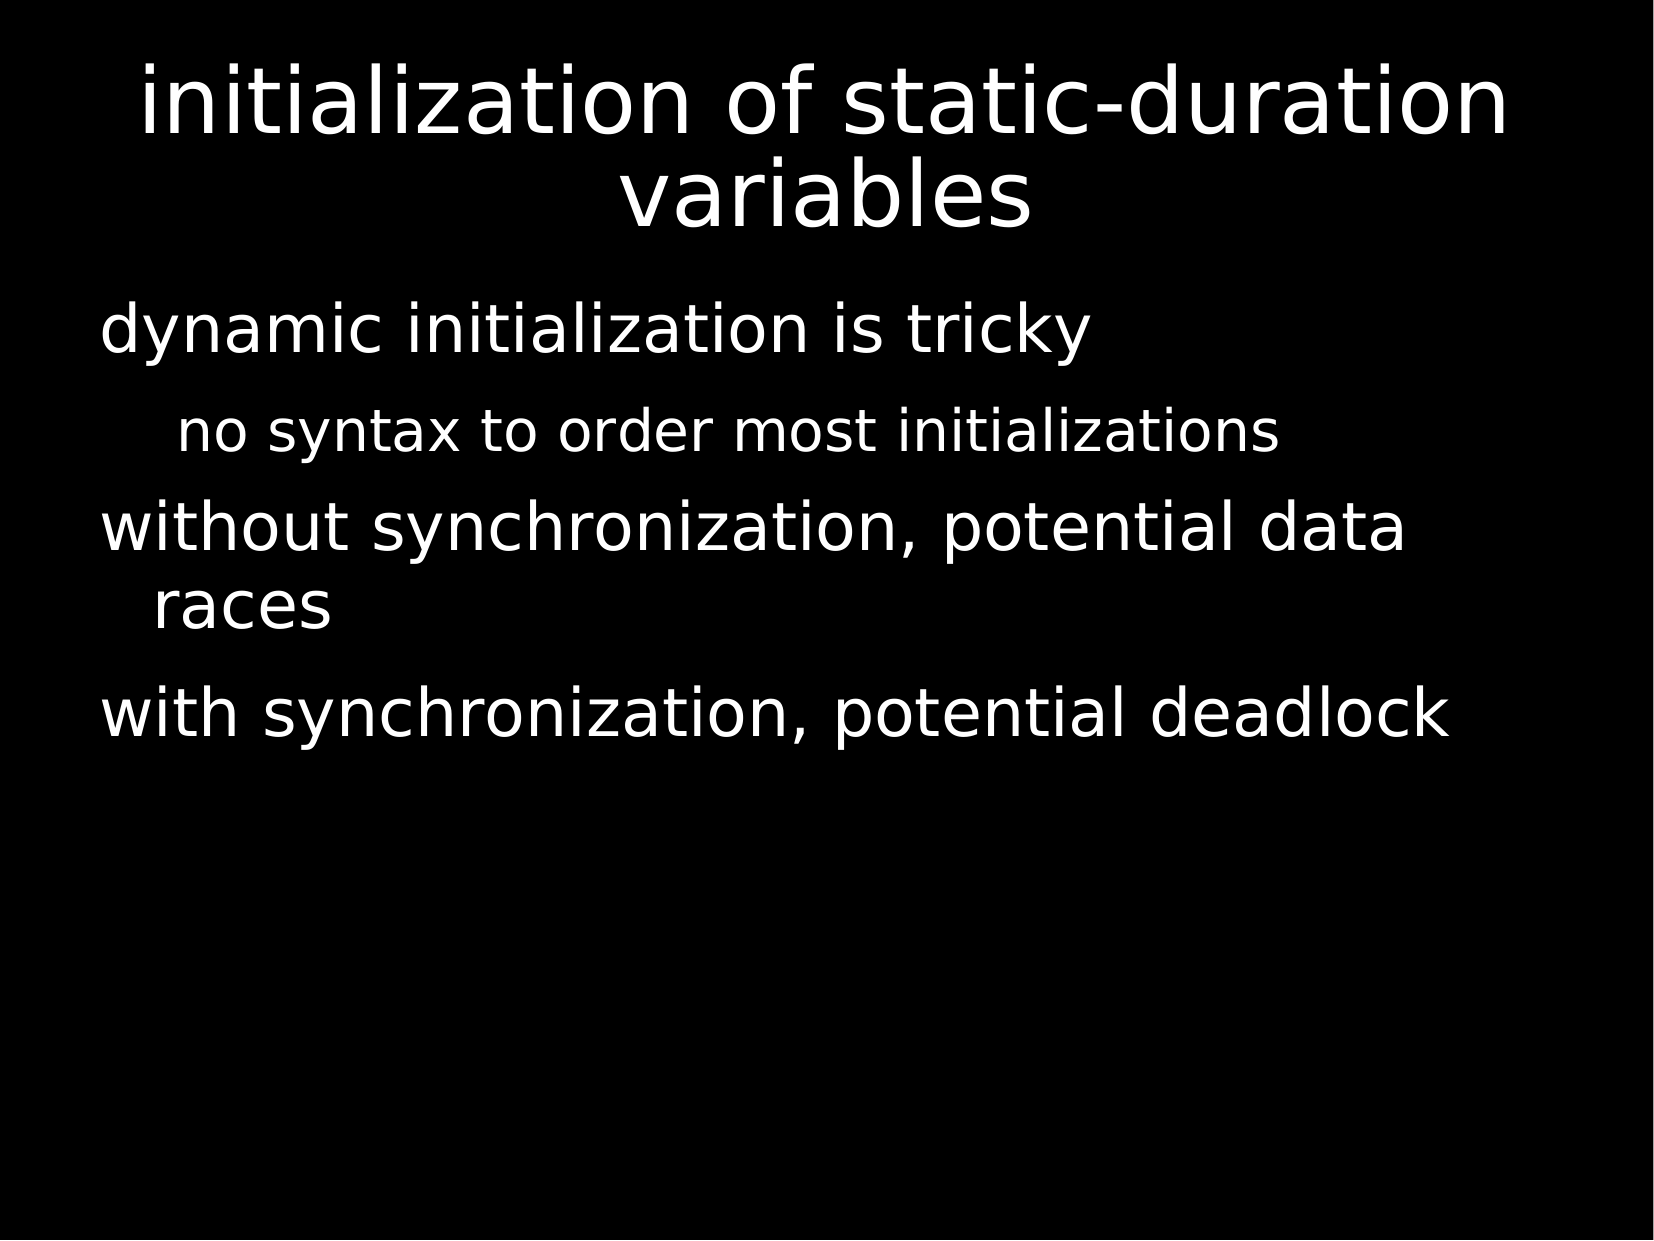

# initialization of static-duration variables
dynamic initialization is tricky
no syntax to order most initializations
without synchronization, potential data races
with synchronization, potential deadlock